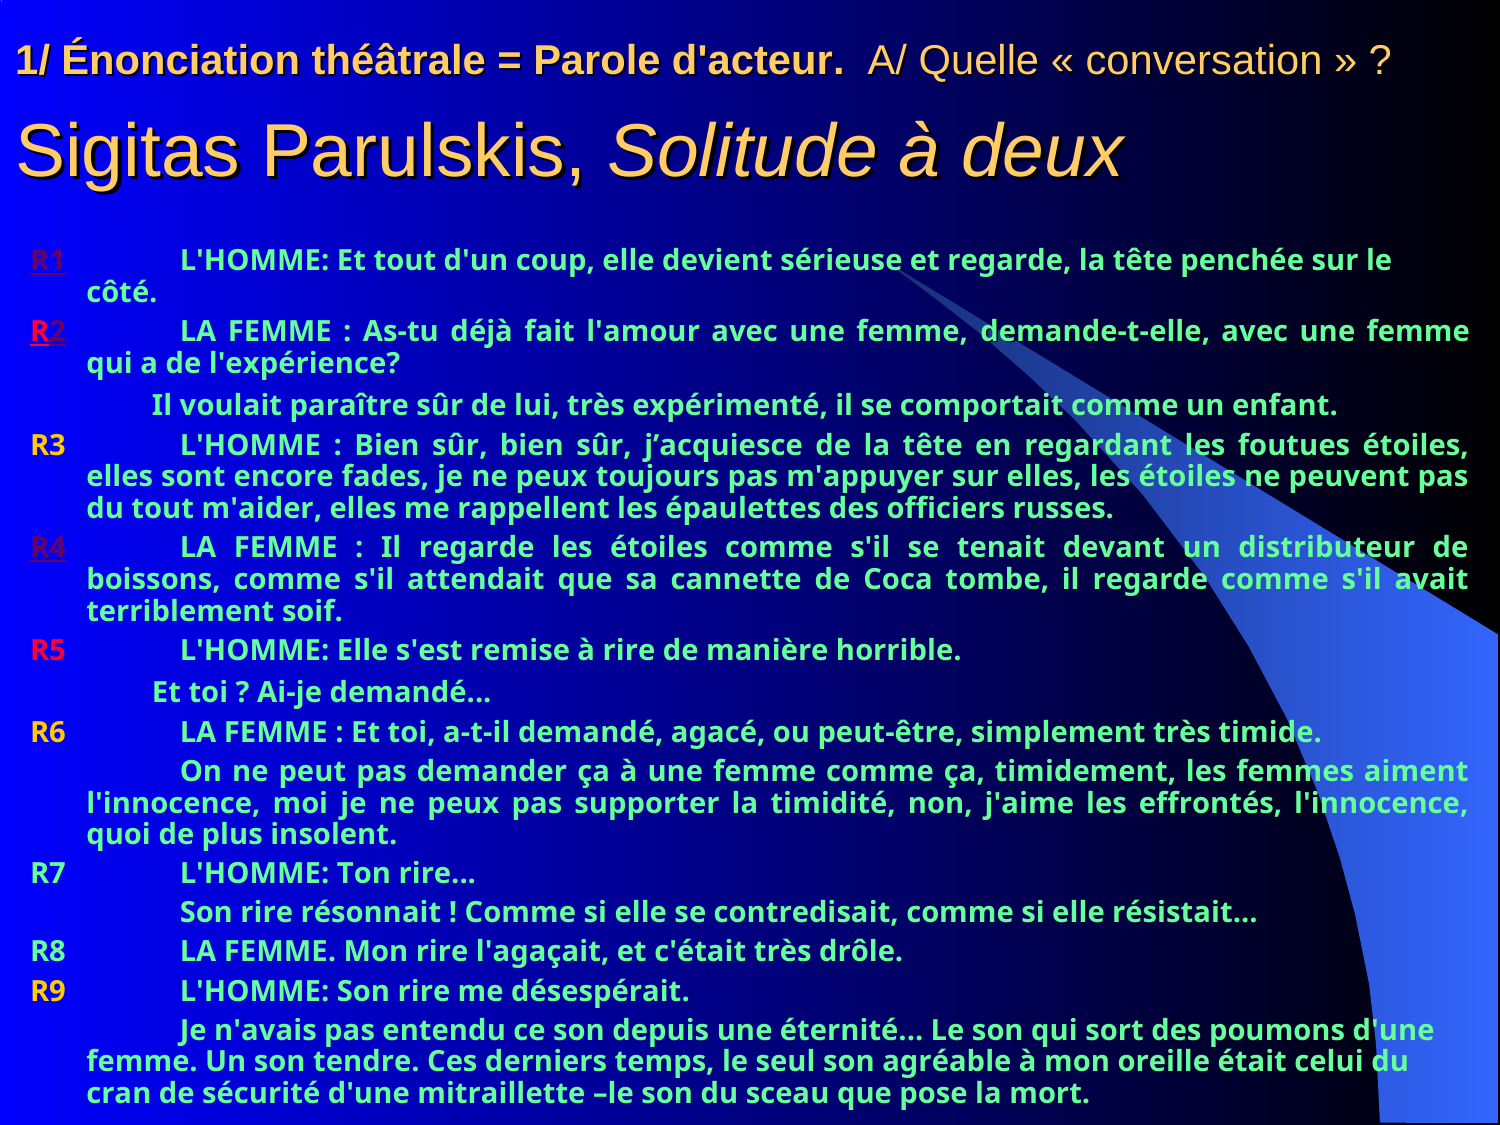

# 1/ Énonciation théâtrale = Parole d'acteur. A/ Quelle « conversation » ? Sigitas Parulskis, Solitude à deux
R1	L'HOMME: Et tout d'un coup, elle devient sérieuse et regarde, la tête penchée sur le côté.
R2	LA FEMME : As-tu déjà fait l'amour avec une femme, demande-t-elle, avec une femme qui a de l'expérience?
	Il voulait paraître sûr de lui, très expérimenté, il se comportait comme un enfant.
R3	L'HOMME : Bien sûr, bien sûr, j’acquiesce de la tête en regardant les foutues étoiles, elles sont encore fades, je ne peux toujours pas m'appuyer sur elles, les étoiles ne peuvent pas du tout m'aider, elles me rappellent les épaulettes des officiers russes.
R4	LA FEMME : Il regarde les étoiles comme s'il se tenait devant un distributeur de boissons, comme s'il attendait que sa cannette de Coca tombe, il regarde comme s'il avait terrible­ment soif.
R5	L'HOMME: Elle s'est remise à rire de manière horrible.
	Et toi ? Ai-je demandé...
R6	LA FEMME : Et toi, a-t-il demandé, agacé, ou peut-être, simplement très timide.
		On ne peut pas demander ça à une femme comme ça, timidement, les femmes aiment l'innocence, moi je ne peux pas supporter la timidité, non, j'aime les effrontés, l'innocence, quoi de plus insolent.
R7	L'HOMME: Ton rire...
		Son rire résonnait ! Comme si elle se contredisait, comme si elle résistait...
R8	LA FEMME. Mon rire l'agaçait, et c'était très drôle.
R9	L'HOMME: Son rire me désespérait.
		Je n'avais pas entendu ce son depuis une éternité... Le son qui sort des poumons d'une femme. Un son tendre. Ces derniers temps, le seul son agréable à mon oreille était celui du cran de sécurité d'une mitraillette –le son du sceau que pose la mort.
Deux dramaturges lituaniens. - Caen : Presses universitaires de Caen, 2003 Réunit : Solitude à deux ; Le trou de Séléné / Sigitas Parulskis,
 Le voisin / Marius Ivaškevičius. Traduit du lituanien par Akvilè Melkūnaitė avec la collaboration de Laurent Muhleisen.